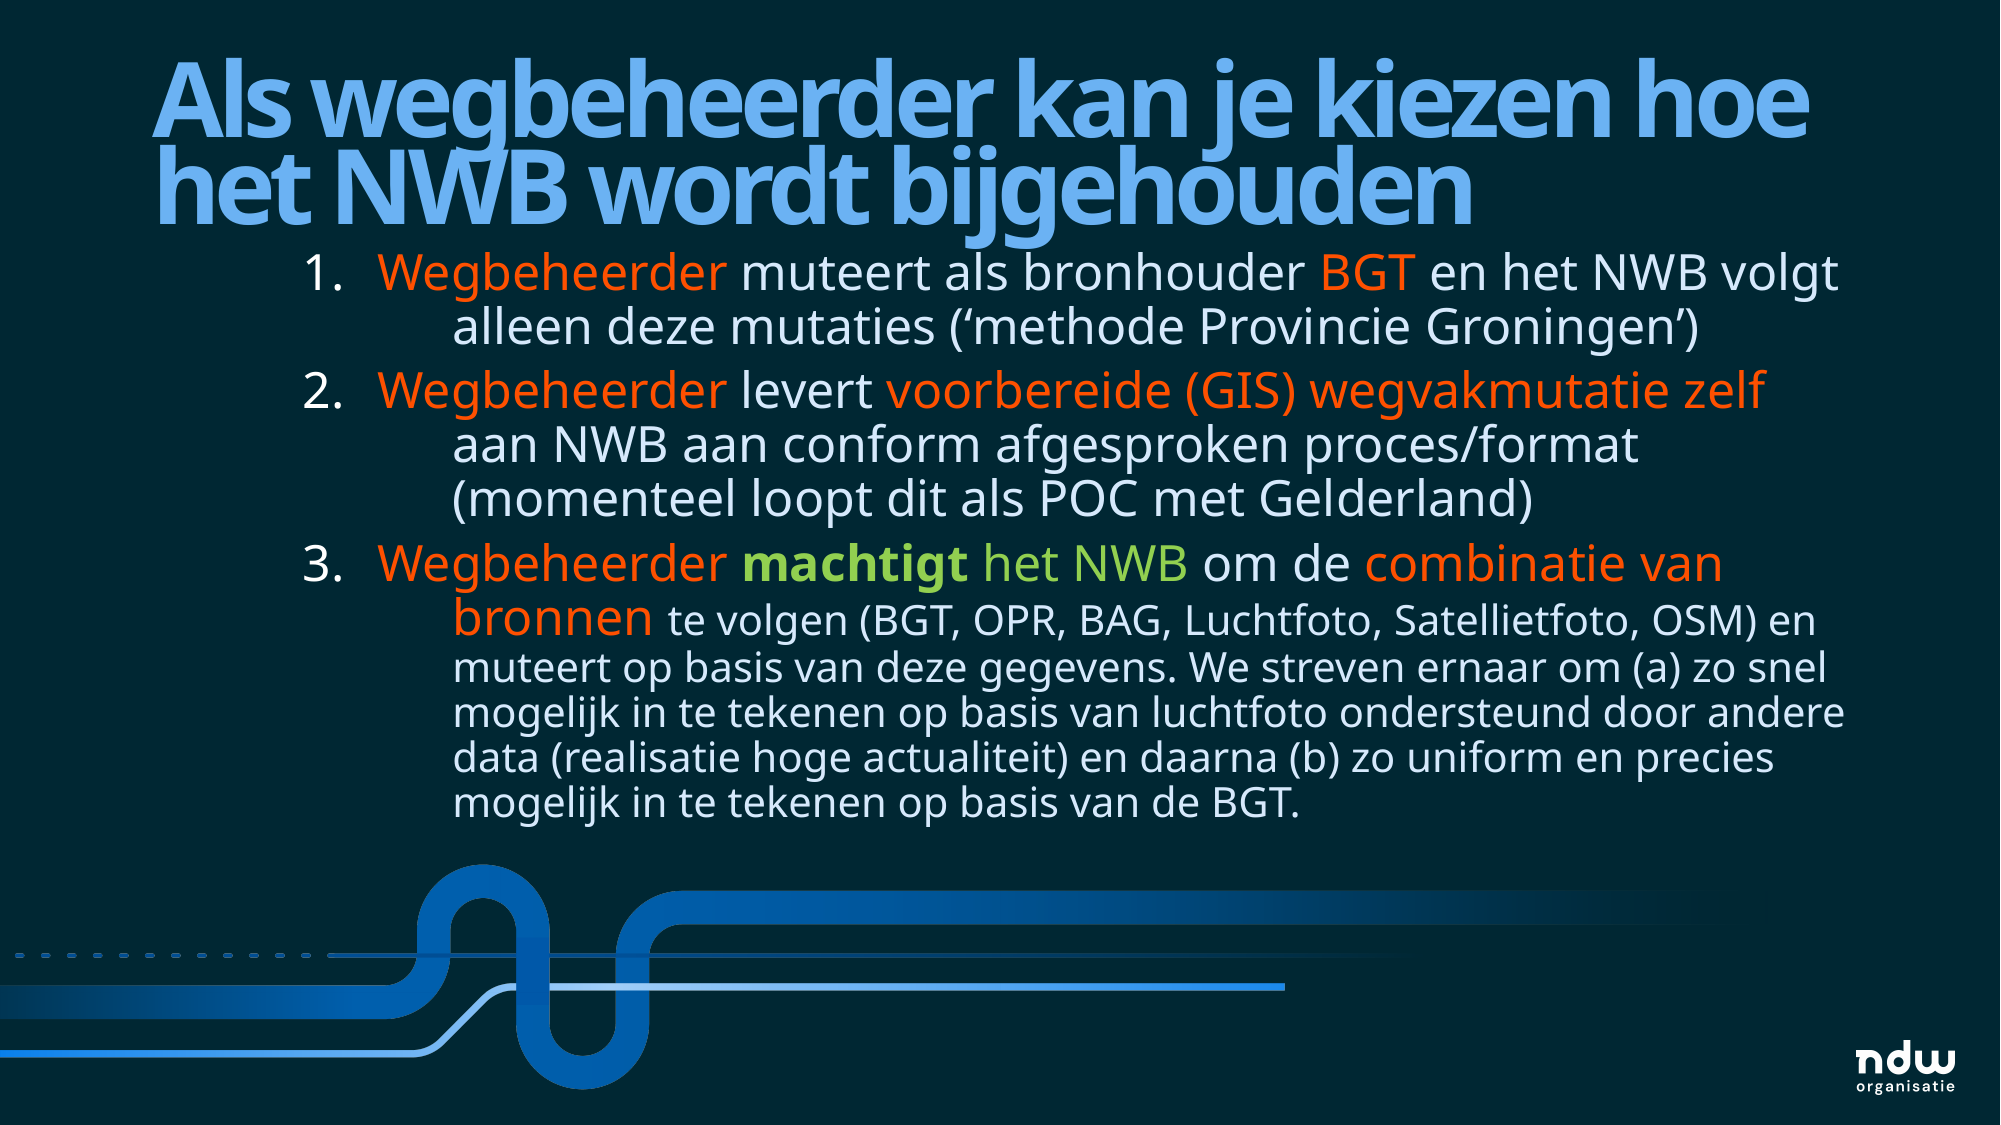

# Als wegbeheerder kan je kiezen hoe het NWB wordt bijgehouden
Wegbeheerder muteert als bronhouder BGT en het NWB volgt alleen deze mutaties (‘methode Provincie Groningen’)
Wegbeheerder levert voorbereide (GIS) wegvakmutatie zelf aan NWB aan conform afgesproken proces/format (momenteel loopt dit als POC met Gelderland)
Wegbeheerder machtigt het NWB om de combinatie van bronnen te volgen (BGT, OPR, BAG, Luchtfoto, Satellietfoto, OSM) en muteert op basis van deze gegevens. We streven ernaar om (a) zo snel mogelijk in te tekenen op basis van luchtfoto ondersteund door andere data (realisatie hoge actualiteit) en daarna (b) zo uniform en precies mogelijk in te tekenen op basis van de BGT.